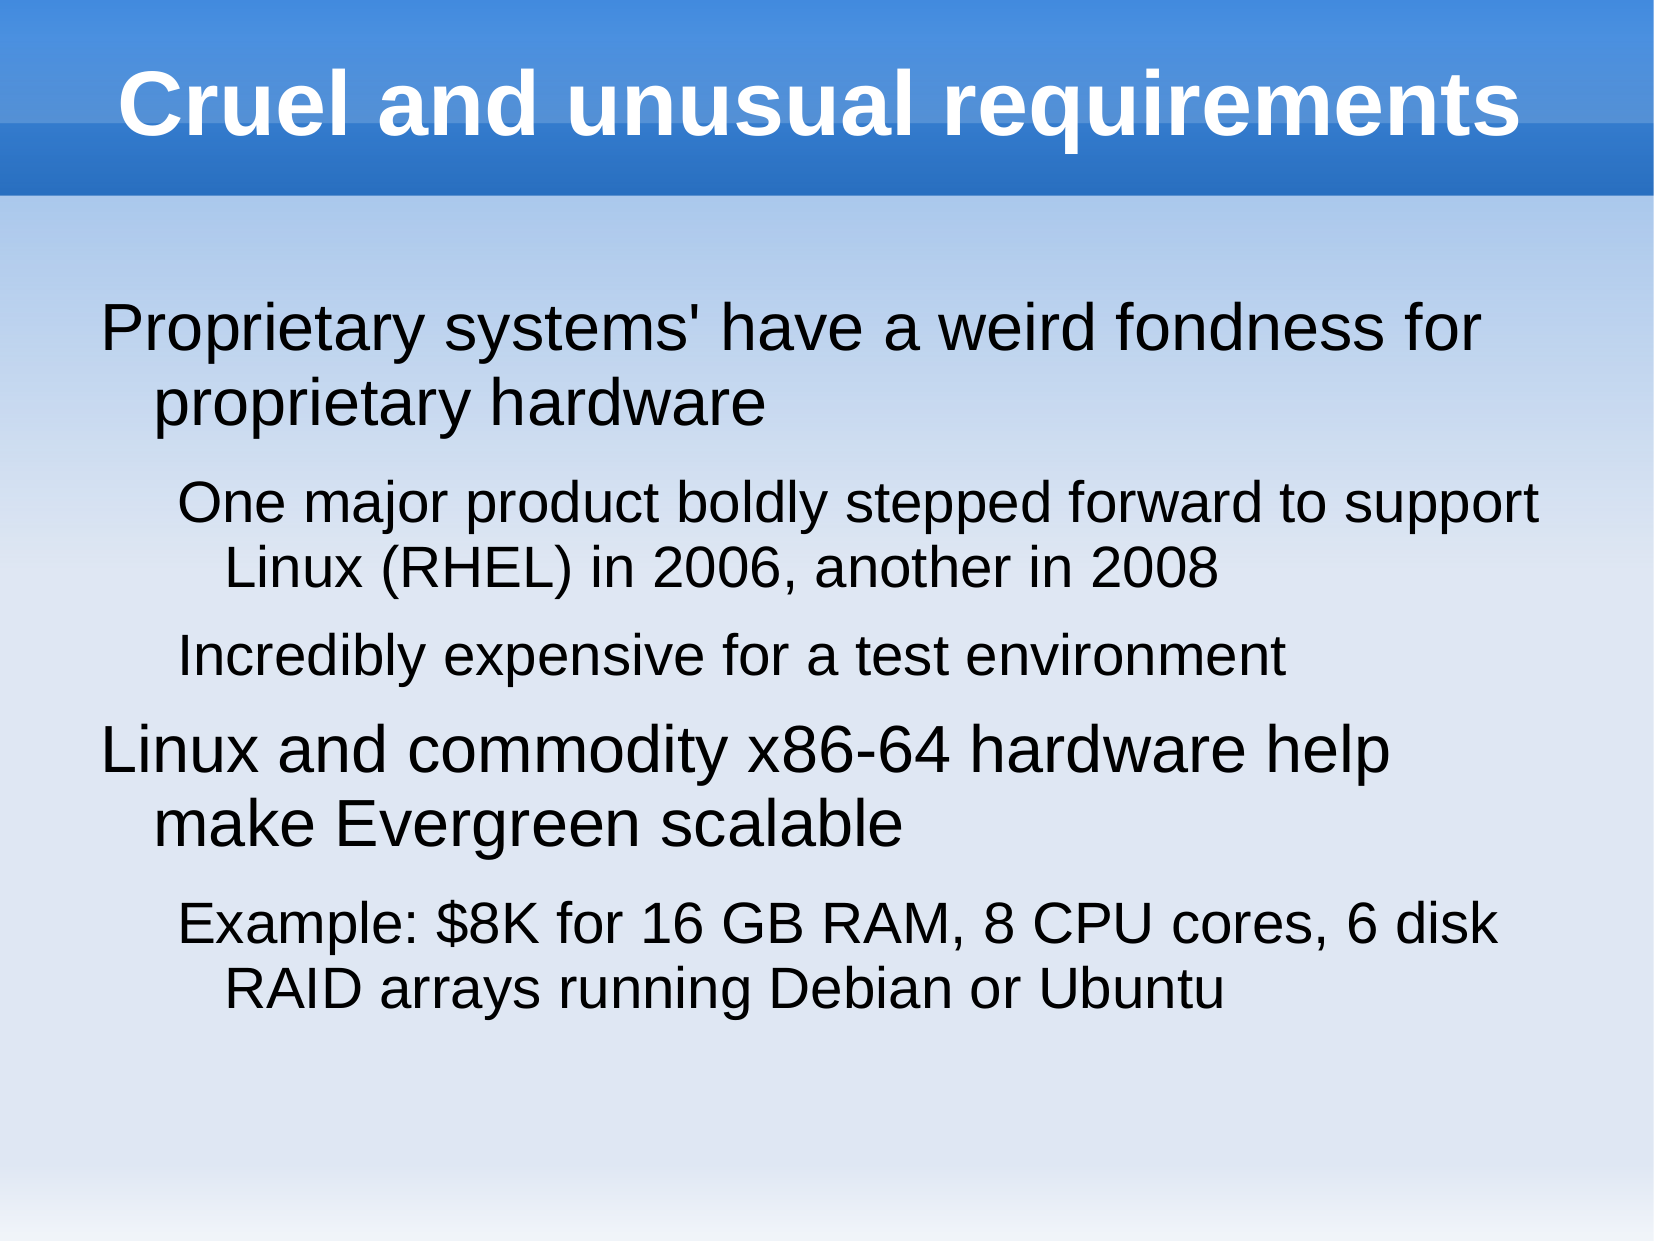

# Cruel and unusual requirements
Proprietary systems' have a weird fondness for proprietary hardware
One major product boldly stepped forward to support Linux (RHEL) in 2006, another in 2008
Incredibly expensive for a test environment
Linux and commodity x86-64 hardware help make Evergreen scalable
Example: $8K for 16 GB RAM, 8 CPU cores, 6 disk RAID arrays running Debian or Ubuntu